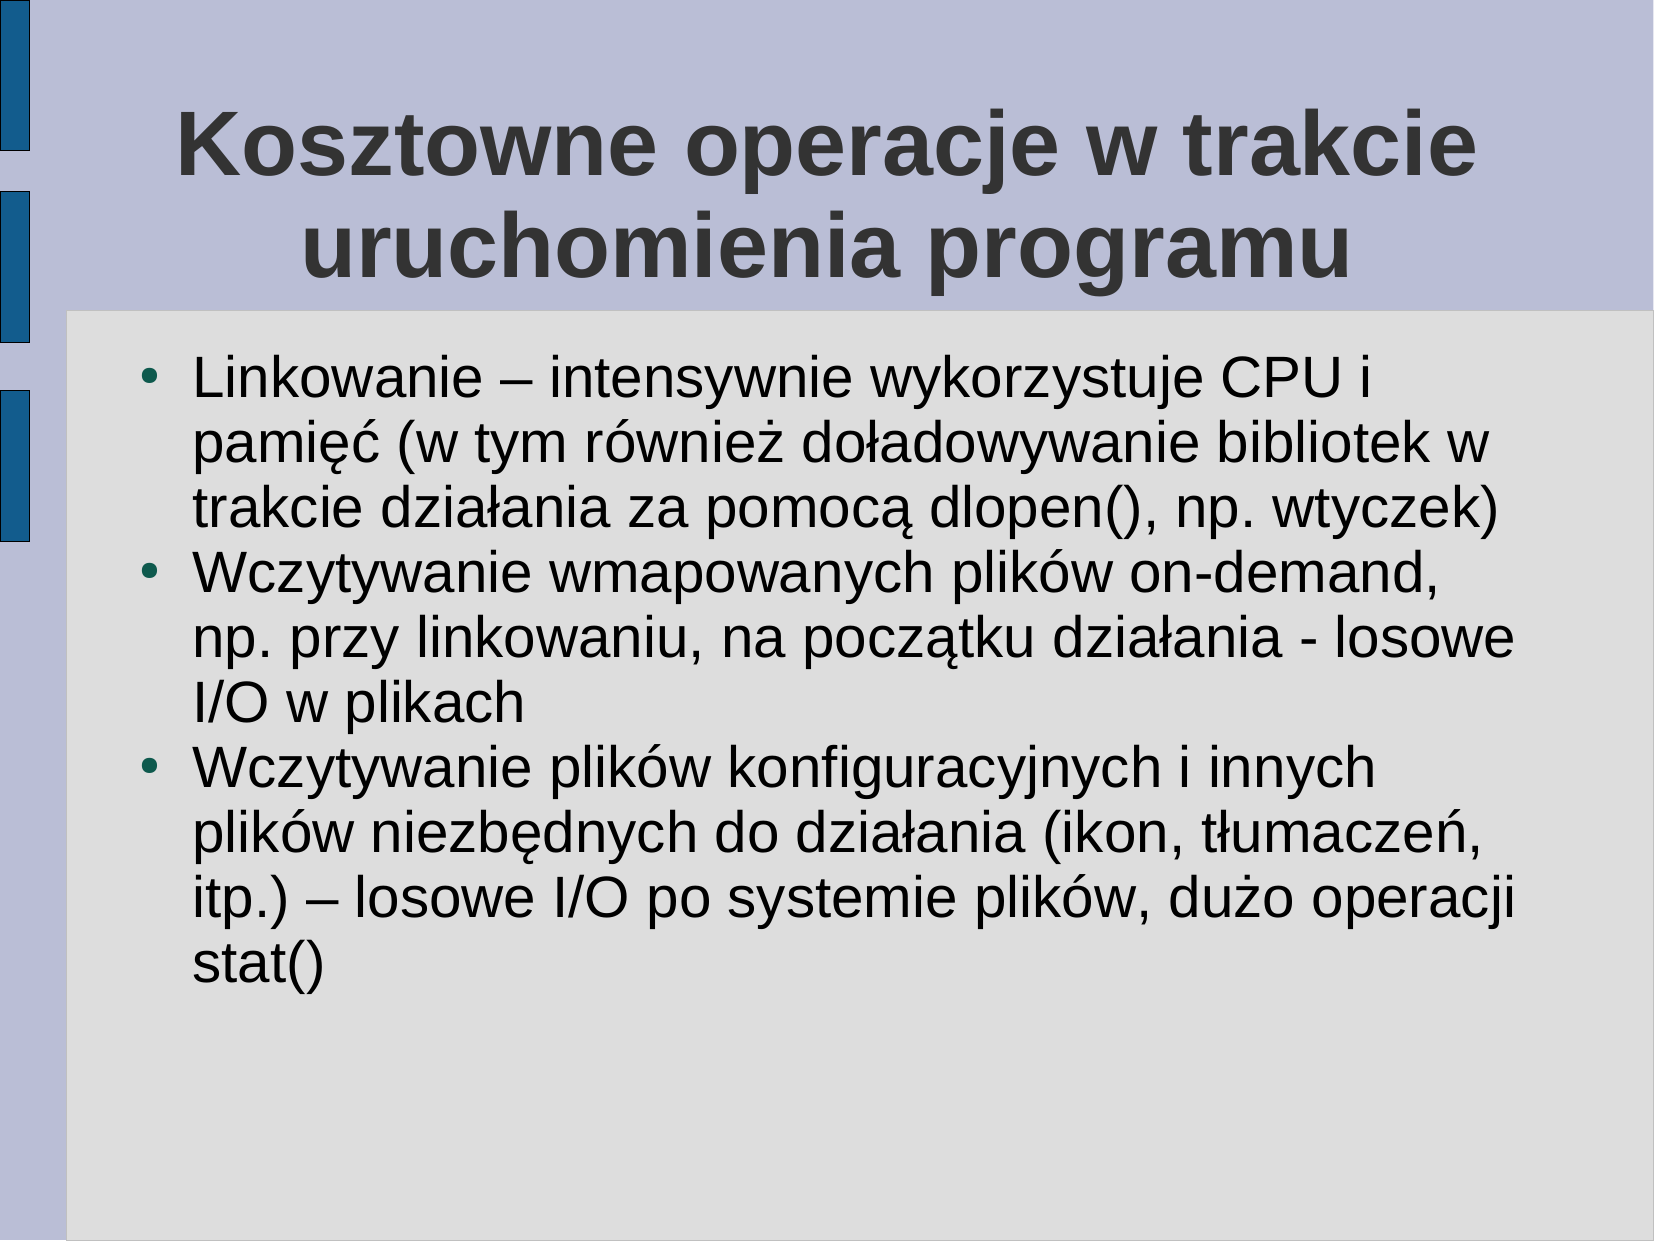

# Kosztowne operacje w trakcie uruchomienia programu
Linkowanie – intensywnie wykorzystuje CPU i pamięć (w tym również doładowywanie bibliotek w trakcie działania za pomocą dlopen(), np. wtyczek)
Wczytywanie wmapowanych plików on-demand, np. przy linkowaniu, na początku działania - losowe I/O w plikach
Wczytywanie plików konfiguracyjnych i innych plików niezbędnych do działania (ikon, tłumaczeń, itp.) – losowe I/O po systemie plików, dużo operacji stat()